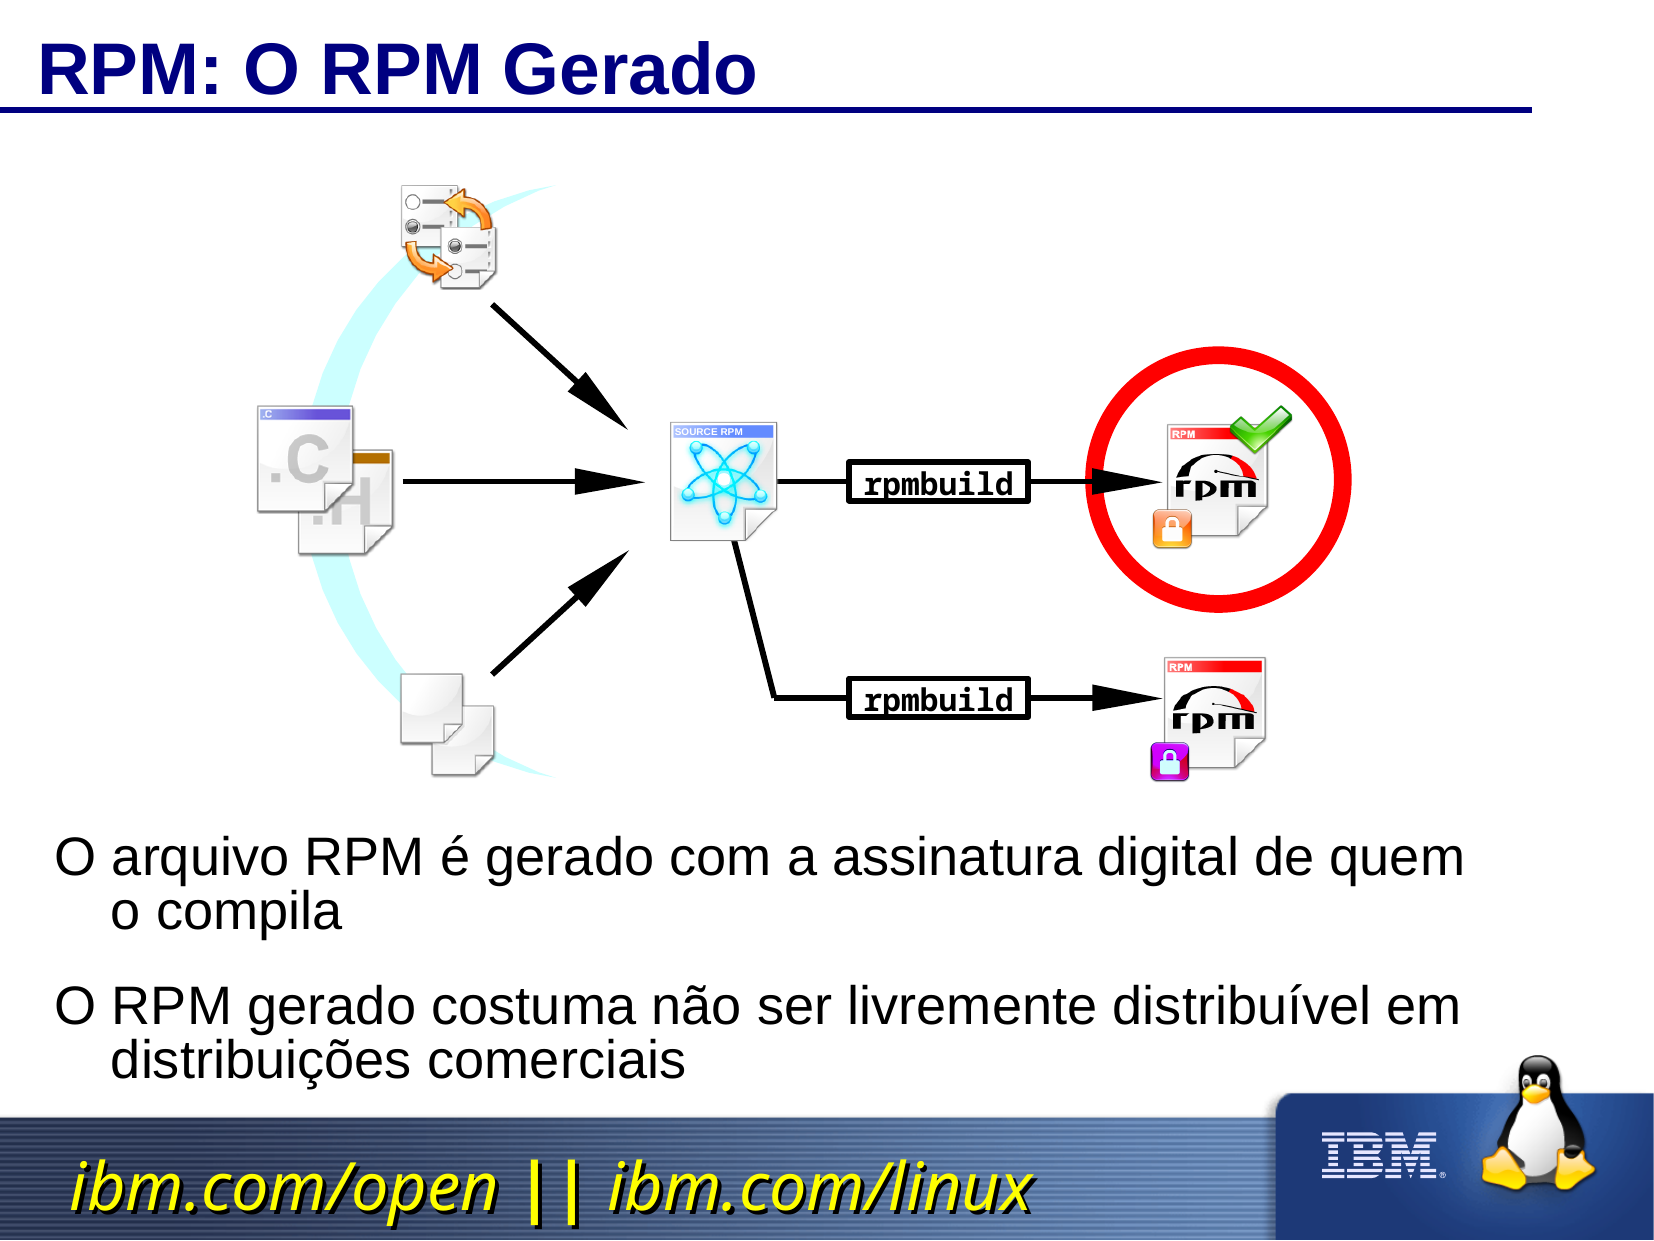

RPM: O RPM Gerado
SOURCE RPM
rpmbuild
rpmbuild
# O arquivo RPM é gerado com a assinatura digital de quem o compila
O RPM gerado costuma não ser livremente distribuível em distribuições comerciais